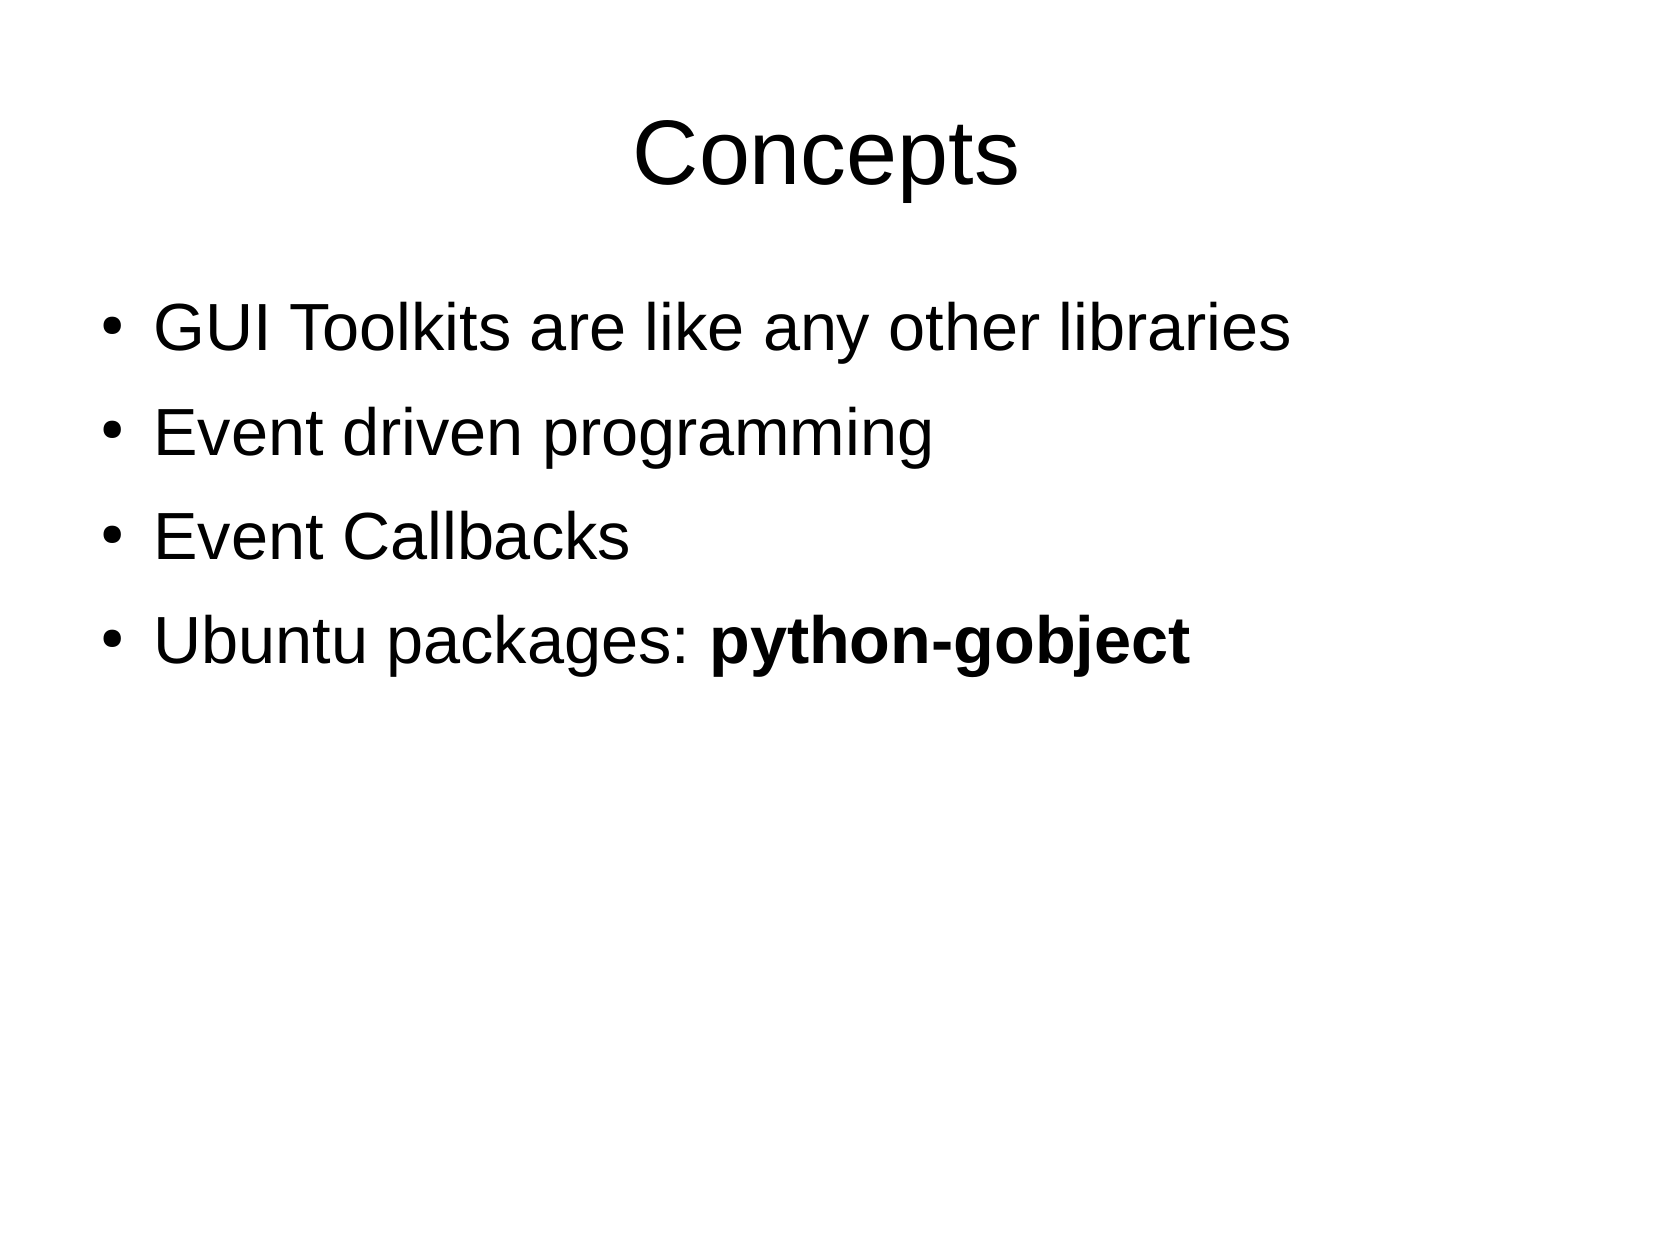

# Concepts
GUI Toolkits are like any other libraries
Event driven programming
Event Callbacks
Ubuntu packages: python-gobject